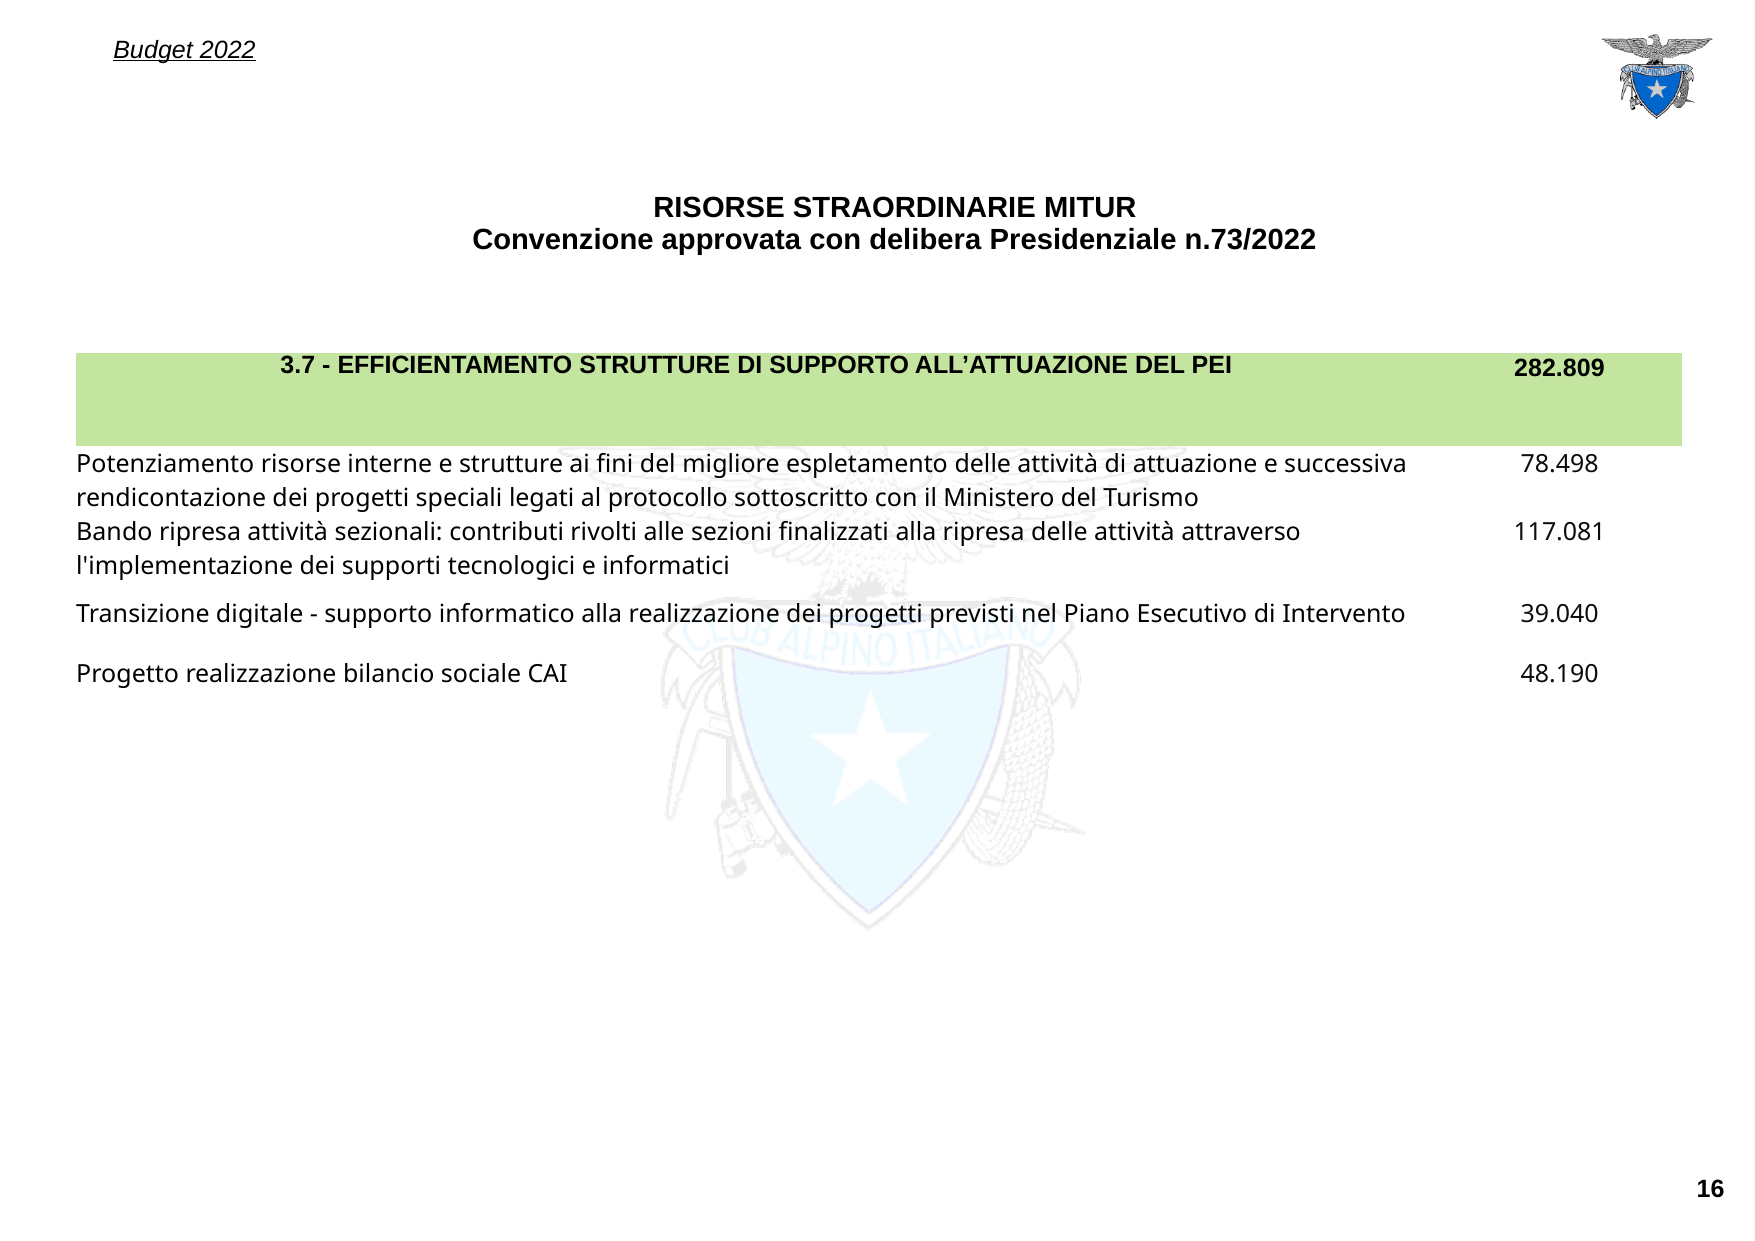

Budget 2022
| RISORSE STRAORDINARIE MITUR Convenzione approvata con delibera Presidenziale n.73/2022 |
| --- |
| |
| 3.7 - EFFICIENTAMENTO STRUTTURE DI SUPPORTO ALL’ATTUAZIONE DEL PEI | 282.809 |
| --- | --- |
| Potenziamento risorse interne e strutture ai fini del migliore espletamento delle attività di attuazione e successiva rendicontazione dei progetti speciali legati al protocollo sottoscritto con il Ministero del Turismo | 78.498 |
| Bando ripresa attività sezionali: contributi rivolti alle sezioni finalizzati alla ripresa delle attività attraverso l'implementazione dei supporti tecnologici e informatici | 117.081 |
| Transizione digitale - supporto informatico alla realizzazione dei progetti previsti nel Piano Esecutivo di Intervento | 39.040 |
| Progetto realizzazione bilancio sociale CAI | 48.190 |
16